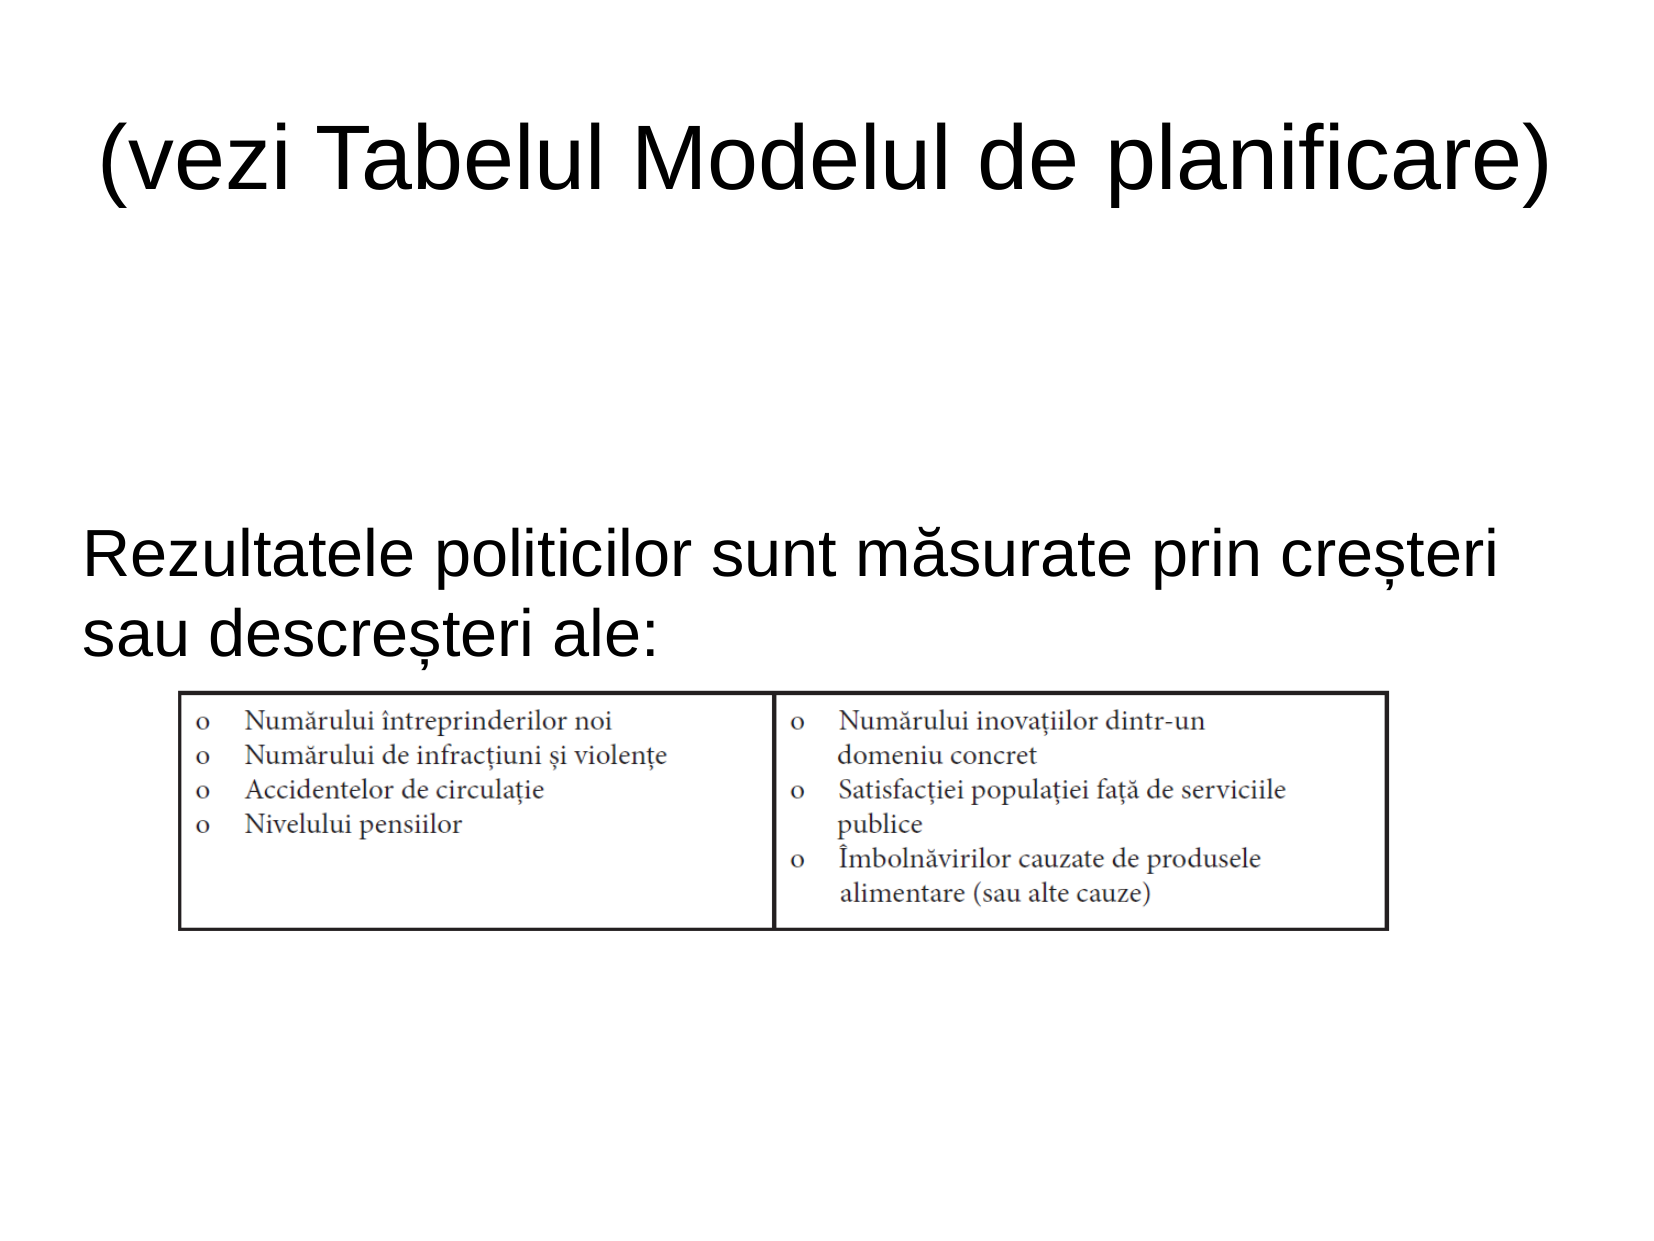

# (vezi Tabelul Modelul de planificare)
Rezultatele politicilor sunt măsurate prin creșteri sau descreșteri ale: